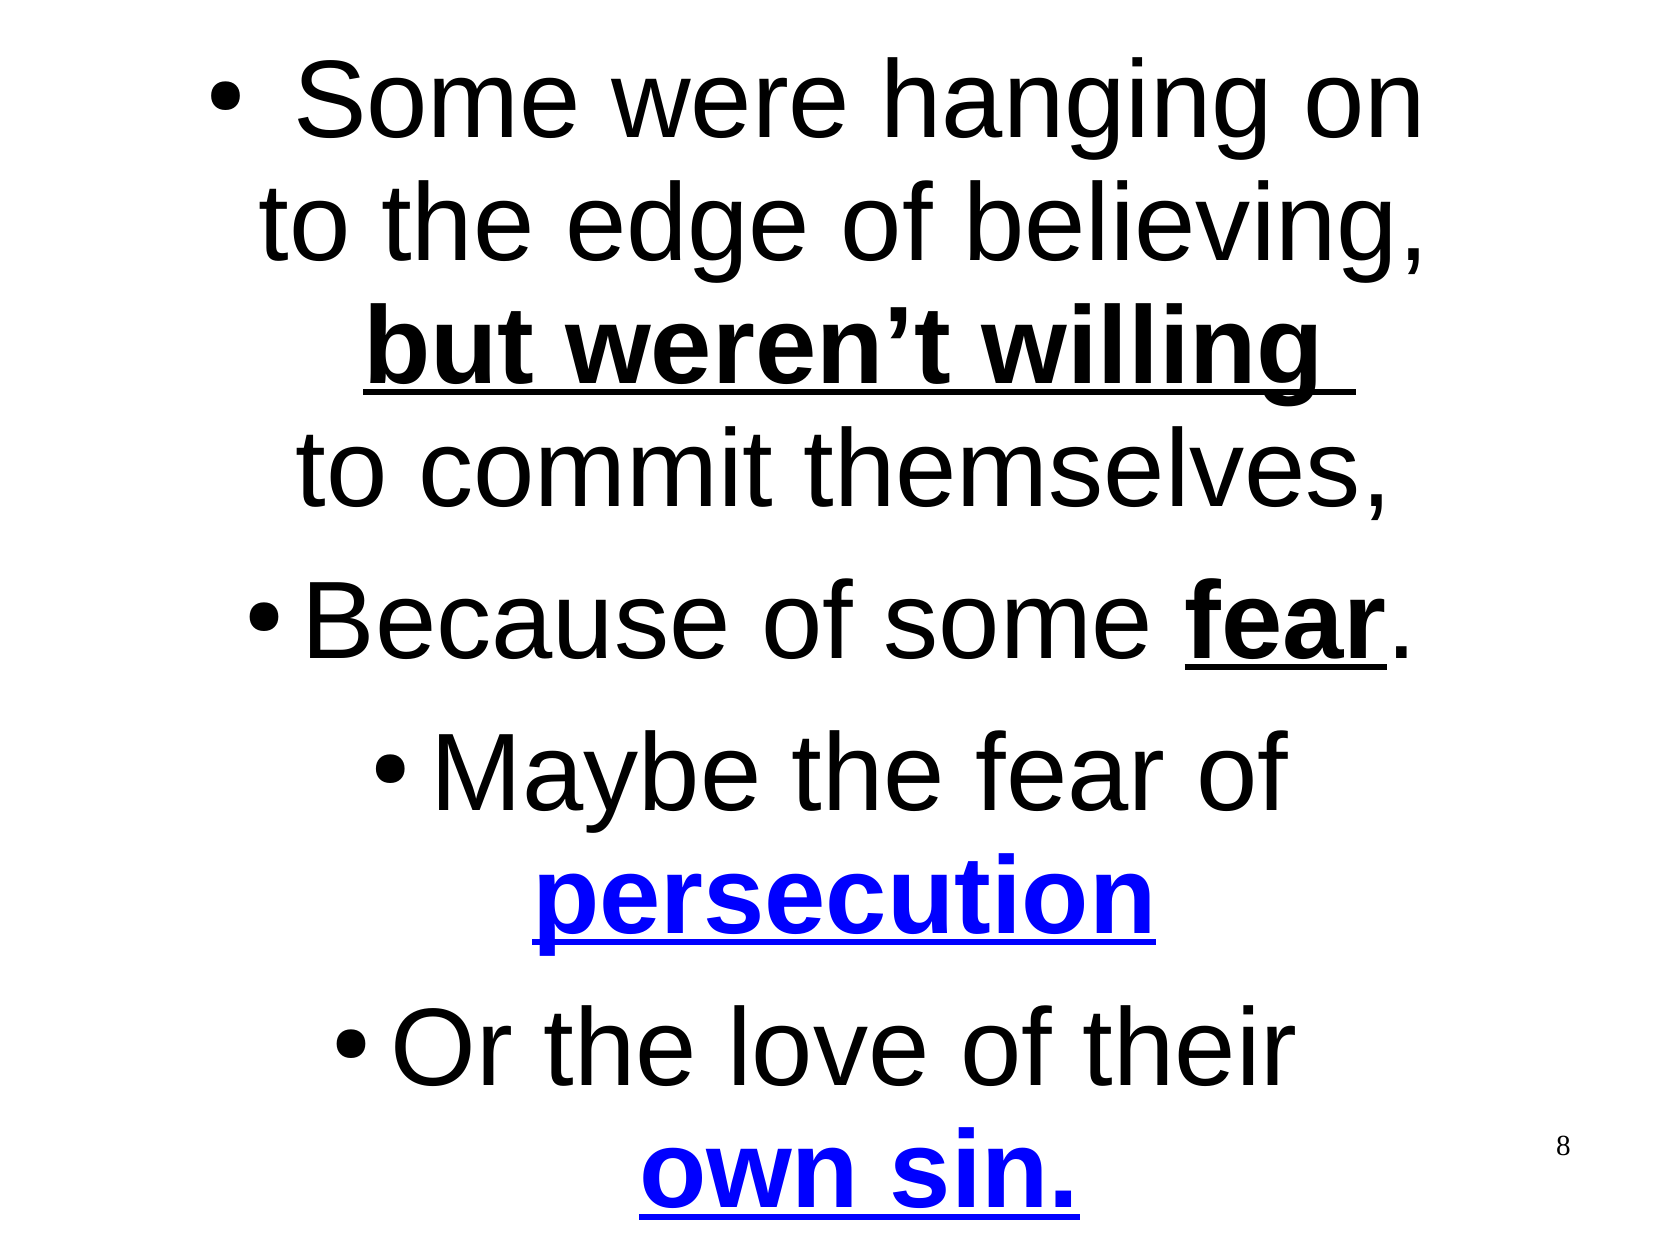

# Some were hanging on to the edge of believing, but weren’t willing to commit themselves,
Because of some fear.
Maybe the fear of persecution
Or the love of their
own sin.
8